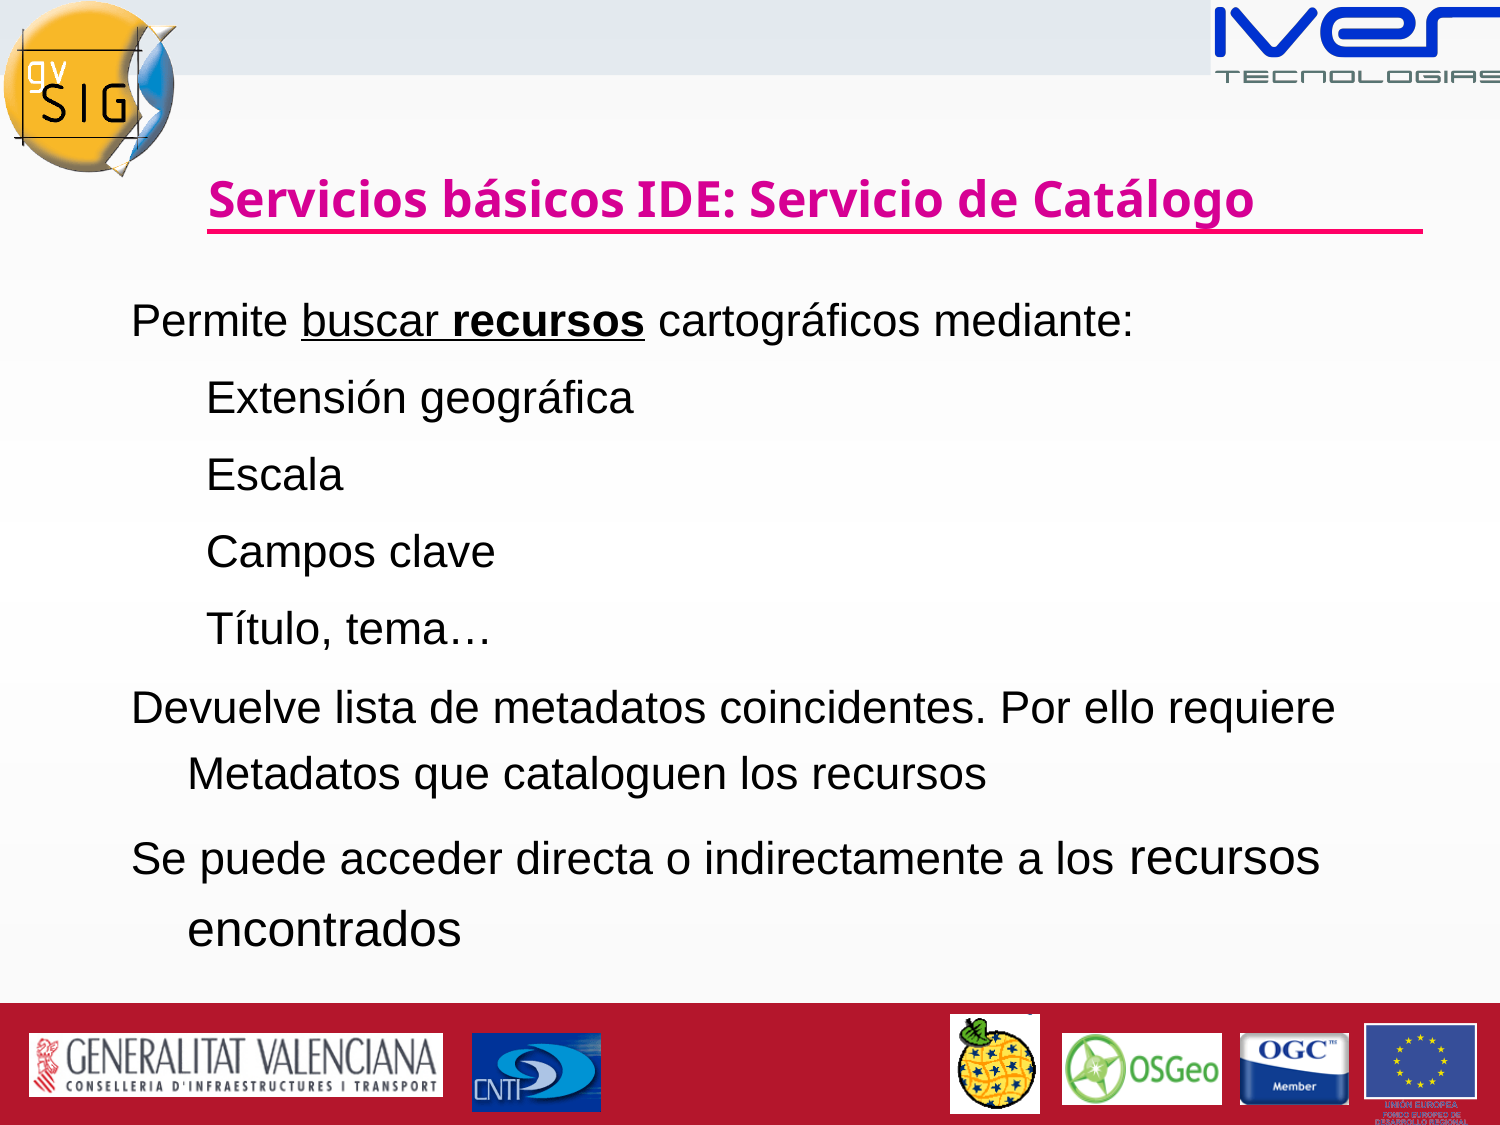

Servicios básicos IDE: Servicio de Catálogo
Permite buscar recursos cartográficos mediante:
Extensión geográfica
Escala
Campos clave
Título, tema…
Devuelve lista de metadatos coincidentes. Por ello requiere Metadatos que cataloguen los recursos
Se puede acceder directa o indirectamente a los recursos encontrados